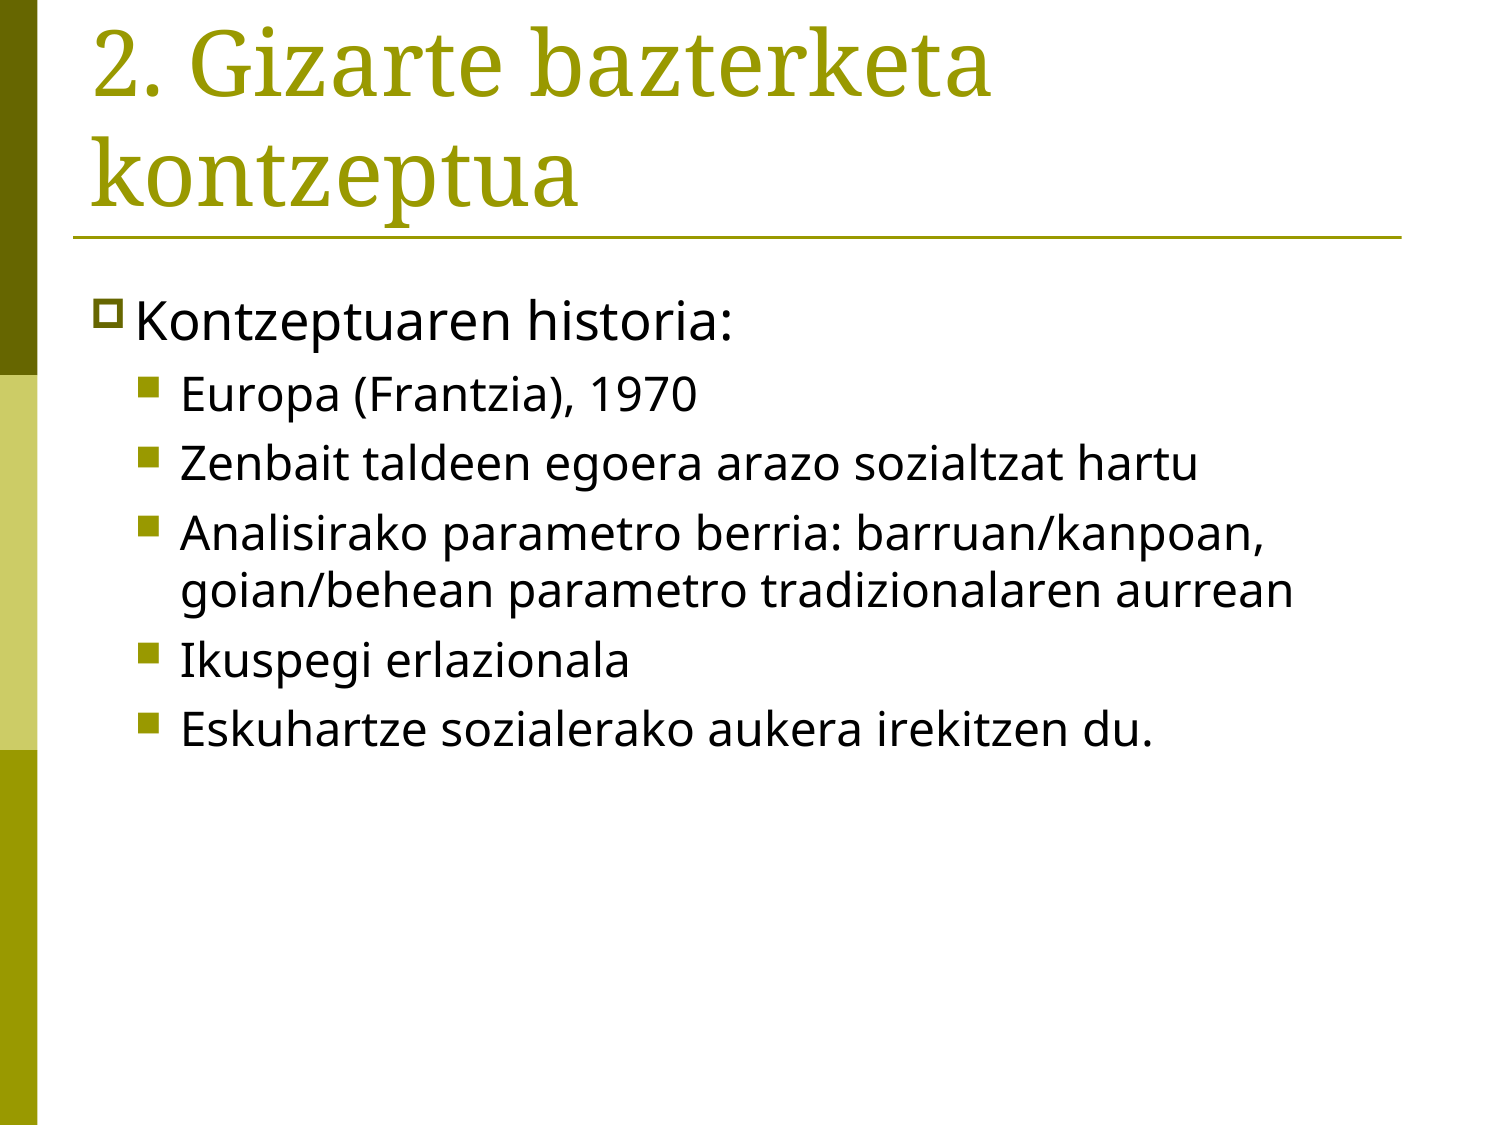

# 2. Gizarte bazterketa kontzeptua
Kontzeptuaren historia:
Europa (Frantzia), 1970
Zenbait taldeen egoera arazo sozialtzat hartu
Analisirako parametro berria: barruan/kanpoan, goian/behean parametro tradizionalaren aurrean
Ikuspegi erlazionala
Eskuhartze sozialerako aukera irekitzen du.